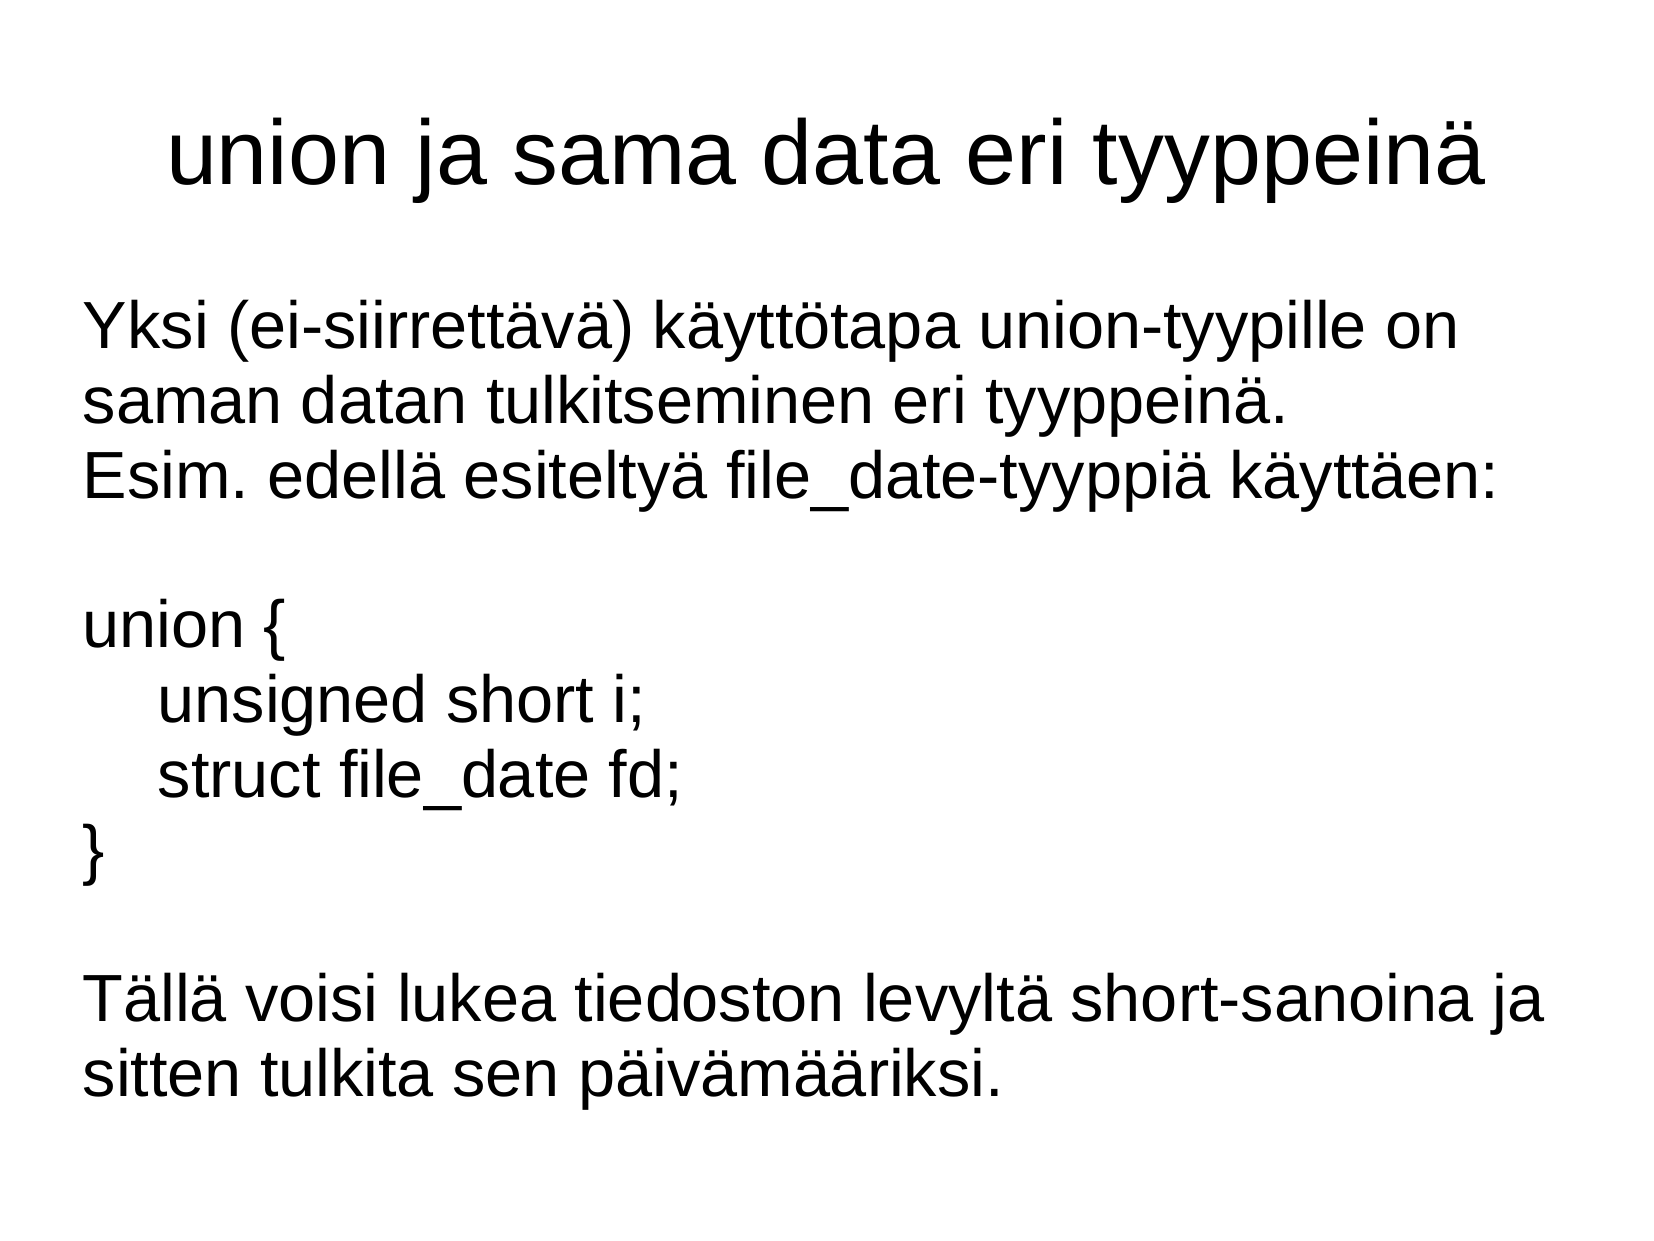

# union ja sama data eri tyyppeinä
Yksi (ei-siirrettävä) käyttötapa union-tyypille on saman datan tulkitseminen eri tyyppeinä.
Esim. edellä esiteltyä file_date-tyyppiä käyttäen:
union {
	unsigned short i;
	struct file_date fd;
}
Tällä voisi lukea tiedoston levyltä short-sanoina ja sitten tulkita sen päivämääriksi.